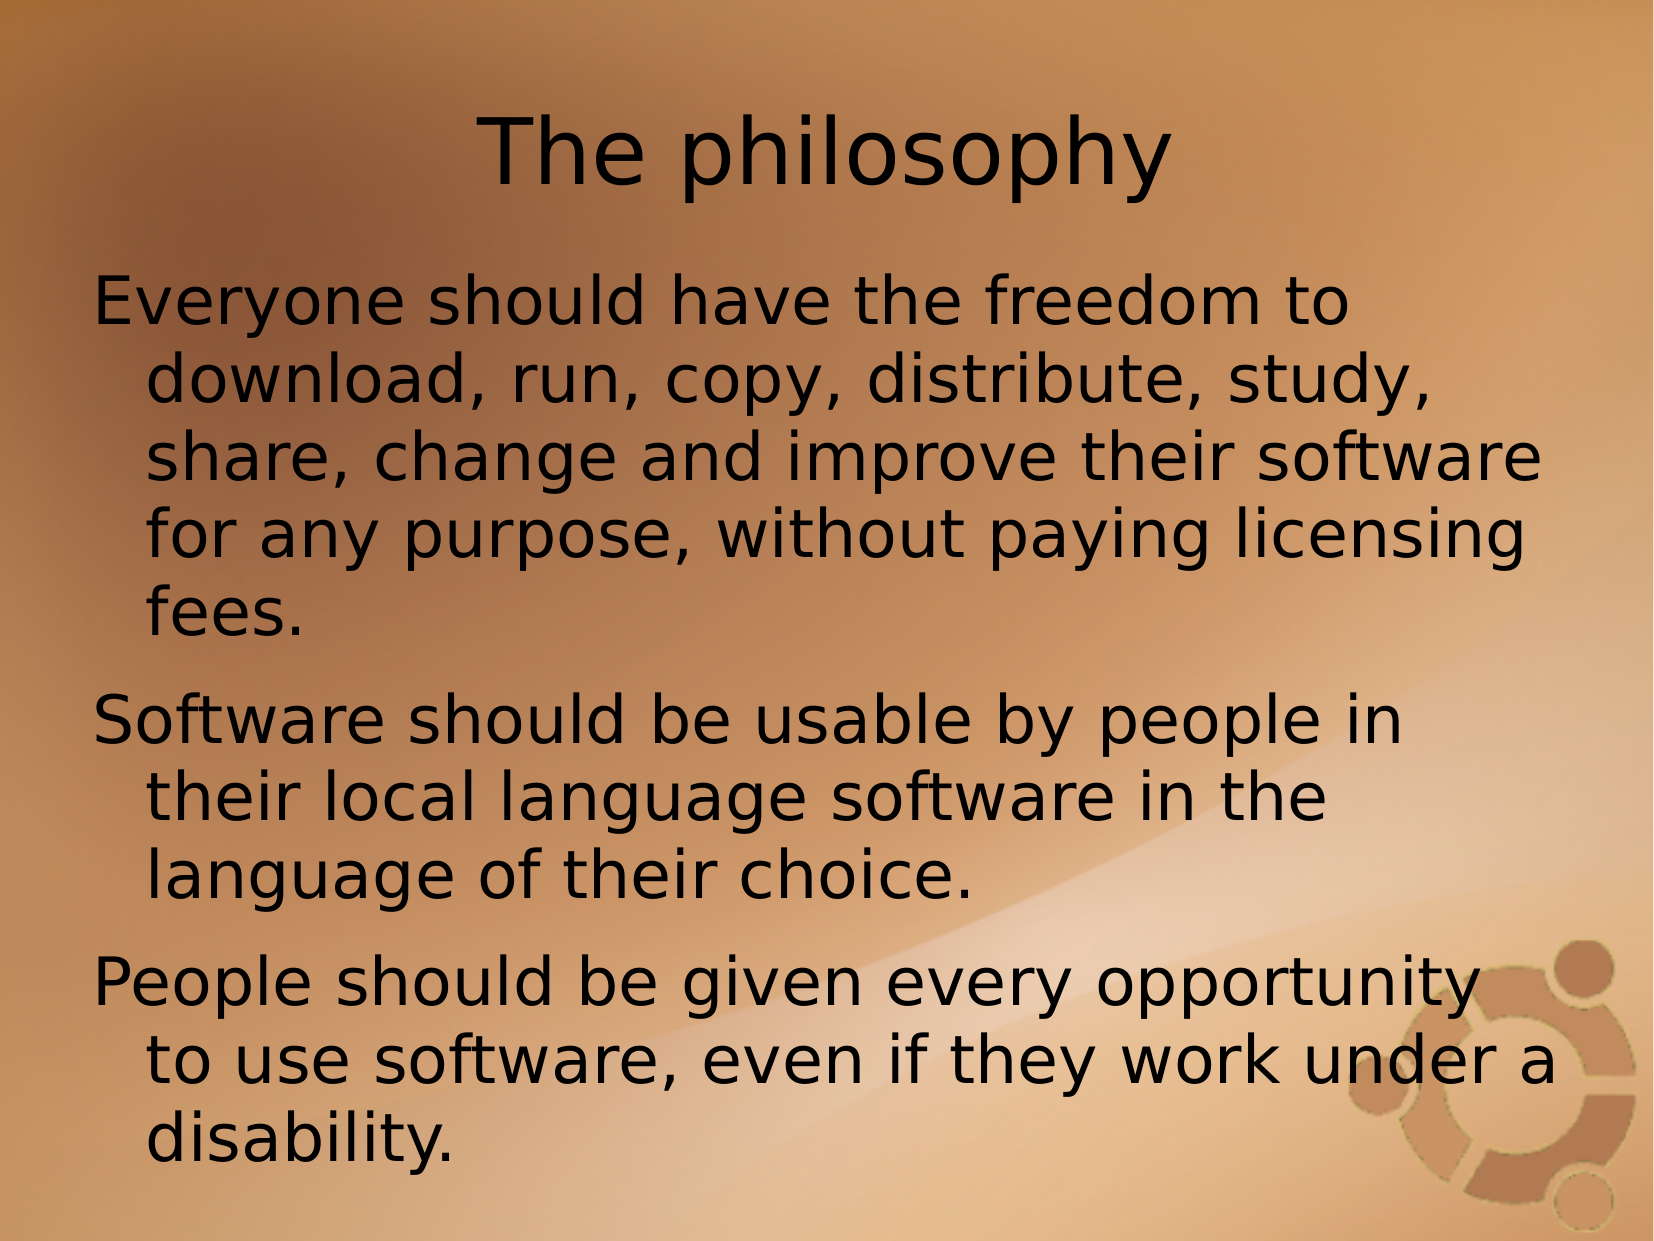

# The philosophy
Everyone should have the freedom to download, run, copy, distribute, study, share, change and improve their software for any purpose, without paying licensing fees.
Software should be usable by people in their local language software in the language of their choice.
People should be given every opportunity to use software, even if they work under a disability.